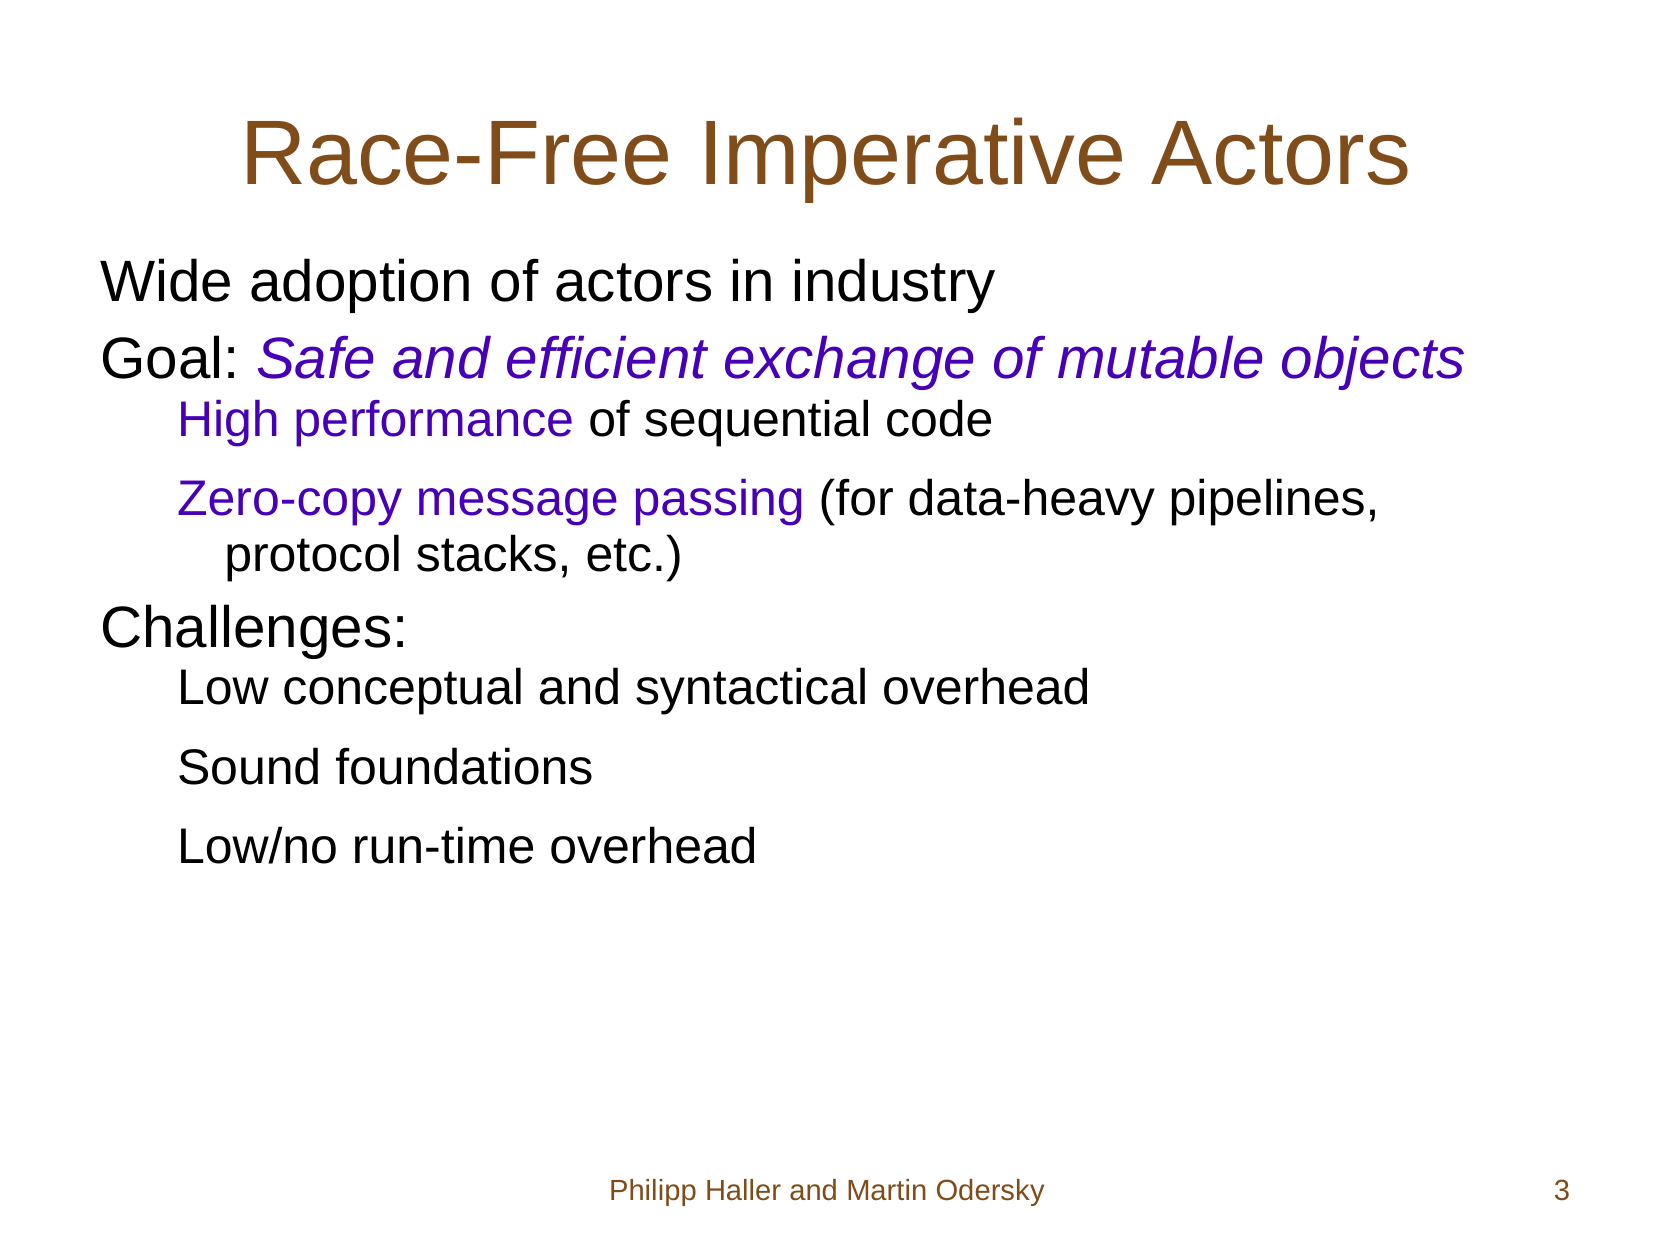

# Race-Free Imperative Actors
Wide adoption of actors in industry
Goal: Safe and efficient exchange of mutable objects
High performance of sequential code
Zero-copy message passing (for data-heavy pipelines, protocol stacks, etc.)
Challenges:
Low conceptual and syntactical overhead
Sound foundations
Low/no run-time overhead
Philipp Haller
3